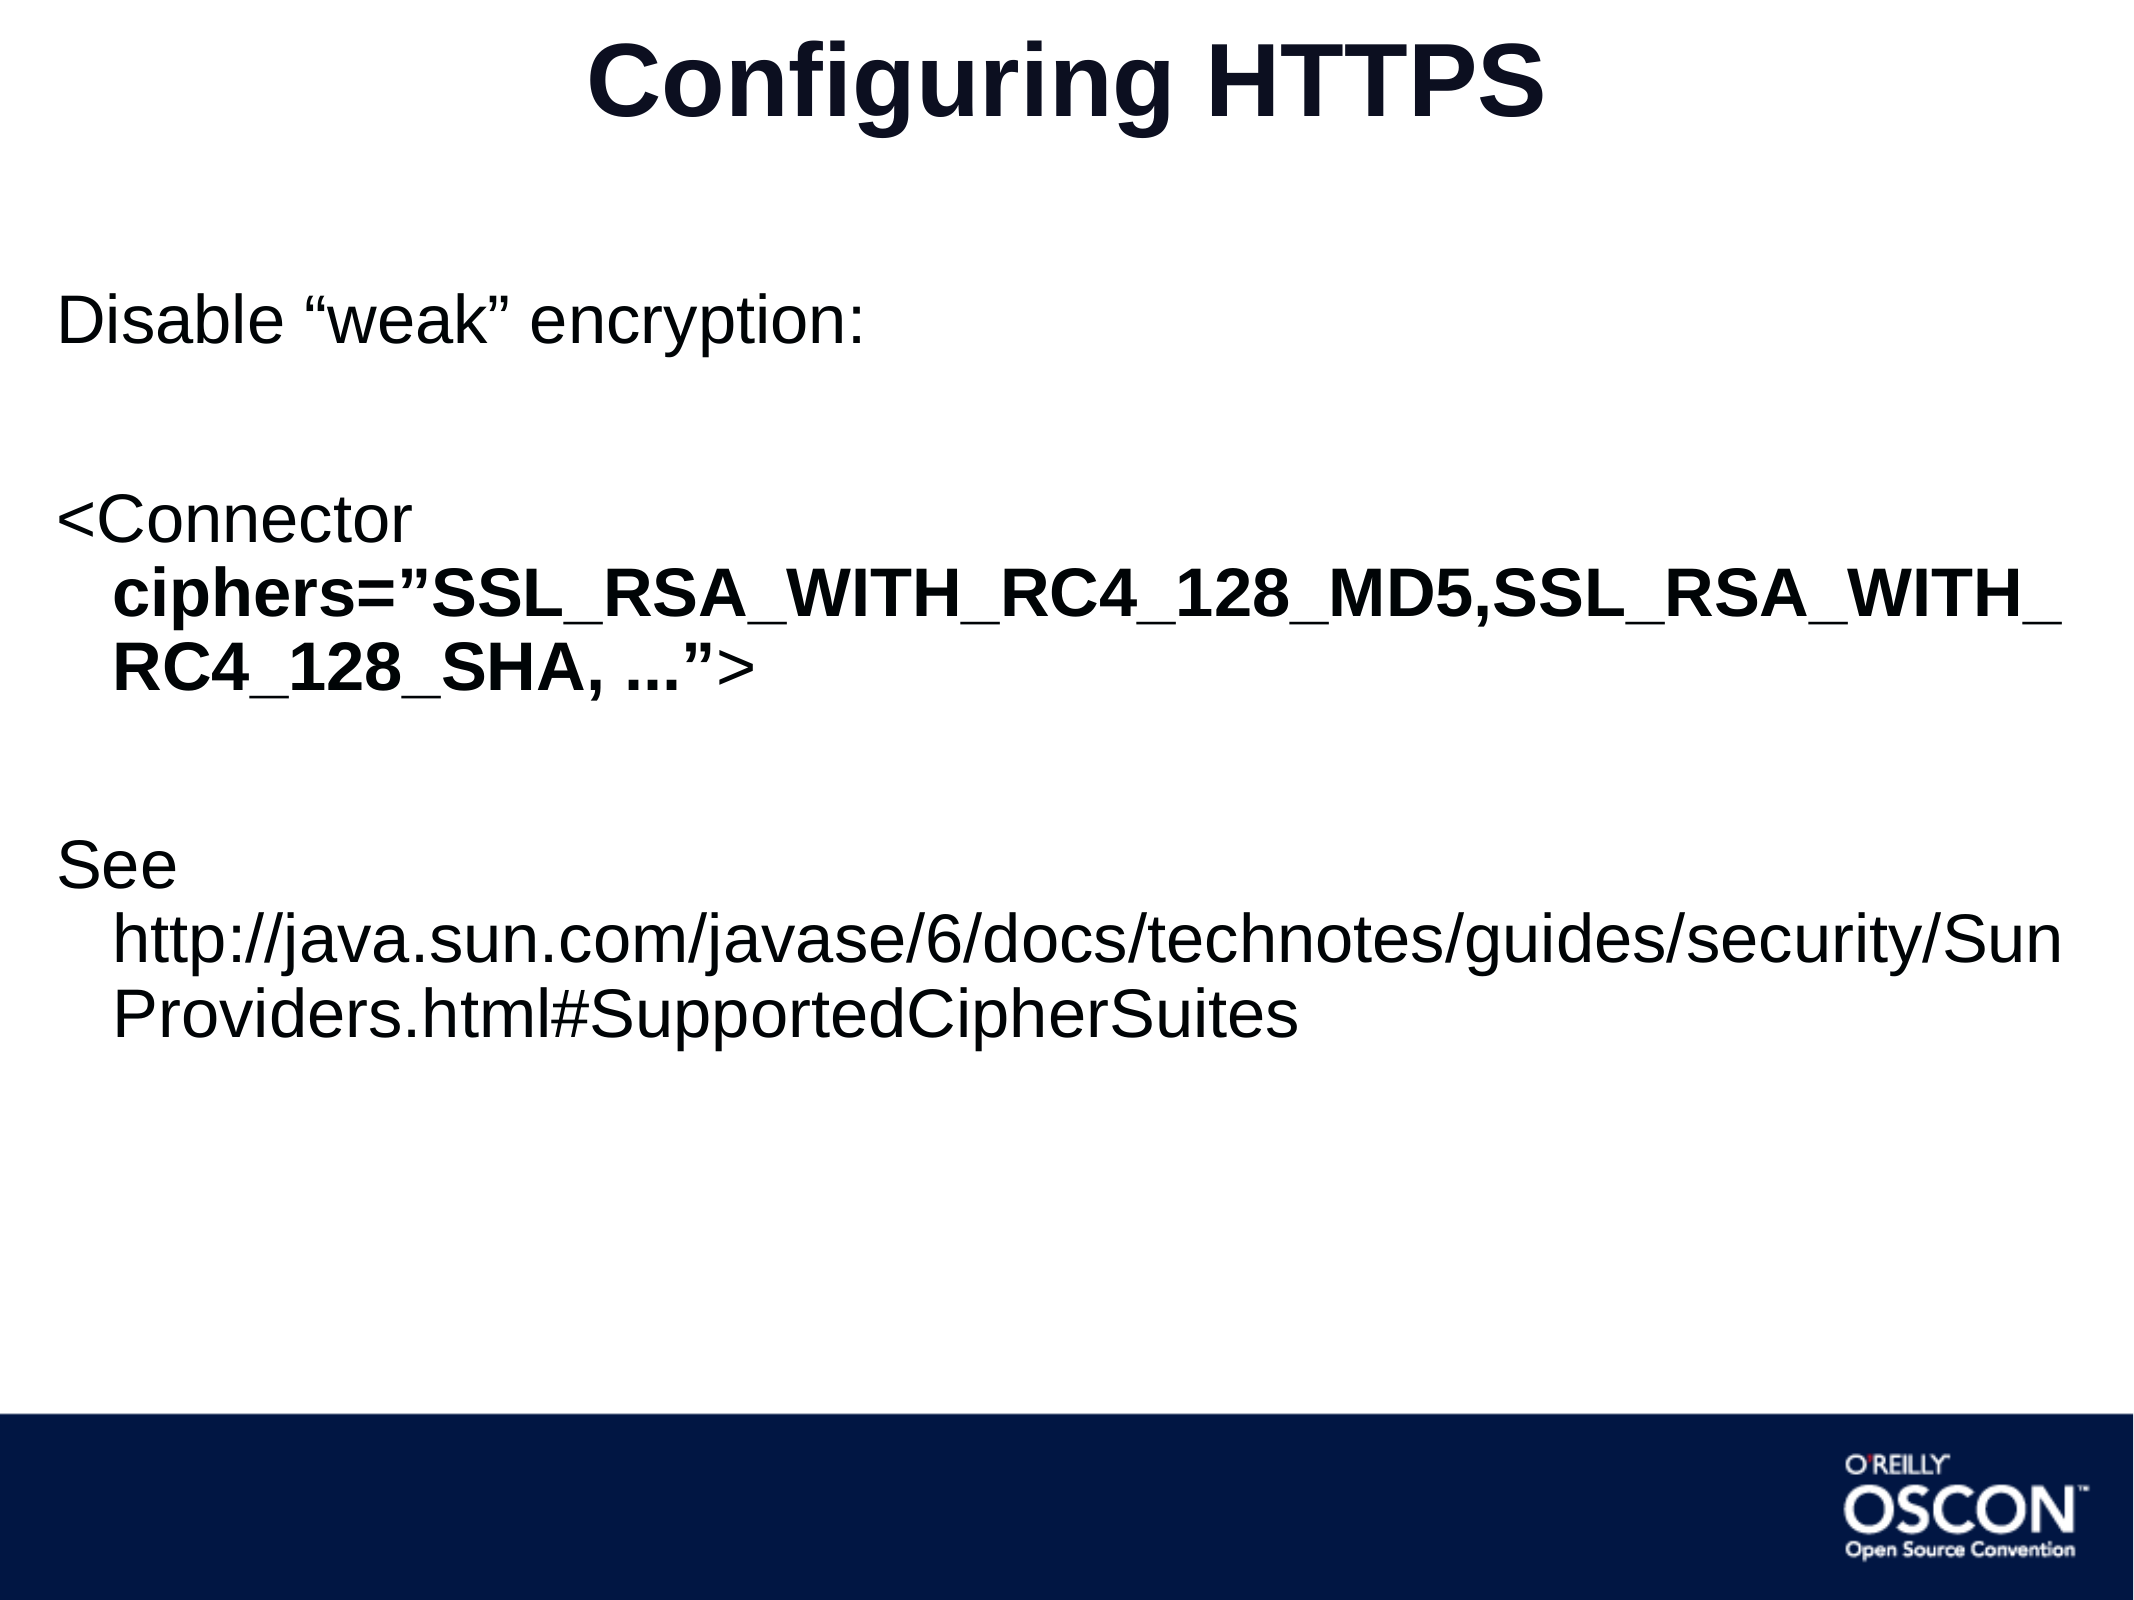

# Configuring HTTPS
Disable “weak” encryption:
<Connector ciphers=”SSL_RSA_WITH_RC4_128_MD5,SSL_RSA_WITH_RC4_128_SHA, ...”>
See http://java.sun.com/javase/6/docs/technotes/guides/security/SunProviders.html#SupportedCipherSuites